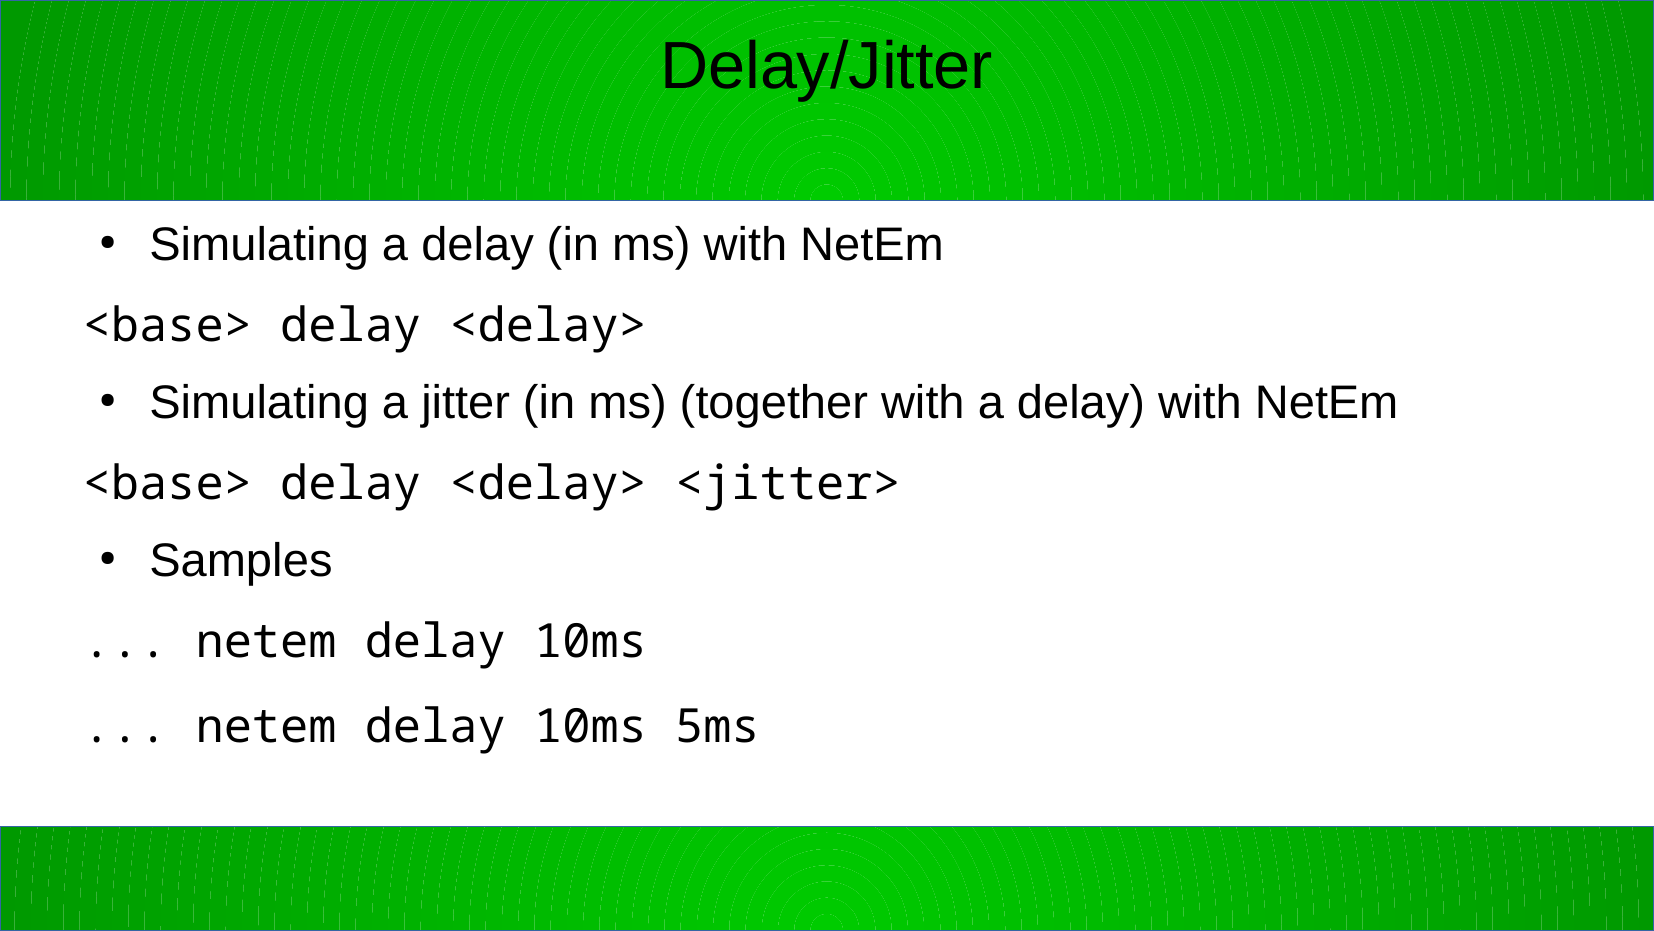

# Delay/Jitter
Simulating a delay (in ms) with NetEm
<base> delay <delay>
Simulating a jitter (in ms) (together with a delay) with NetEm
<base> delay <delay> <jitter>
Samples
... netem delay 10ms
... netem delay 10ms 5ms